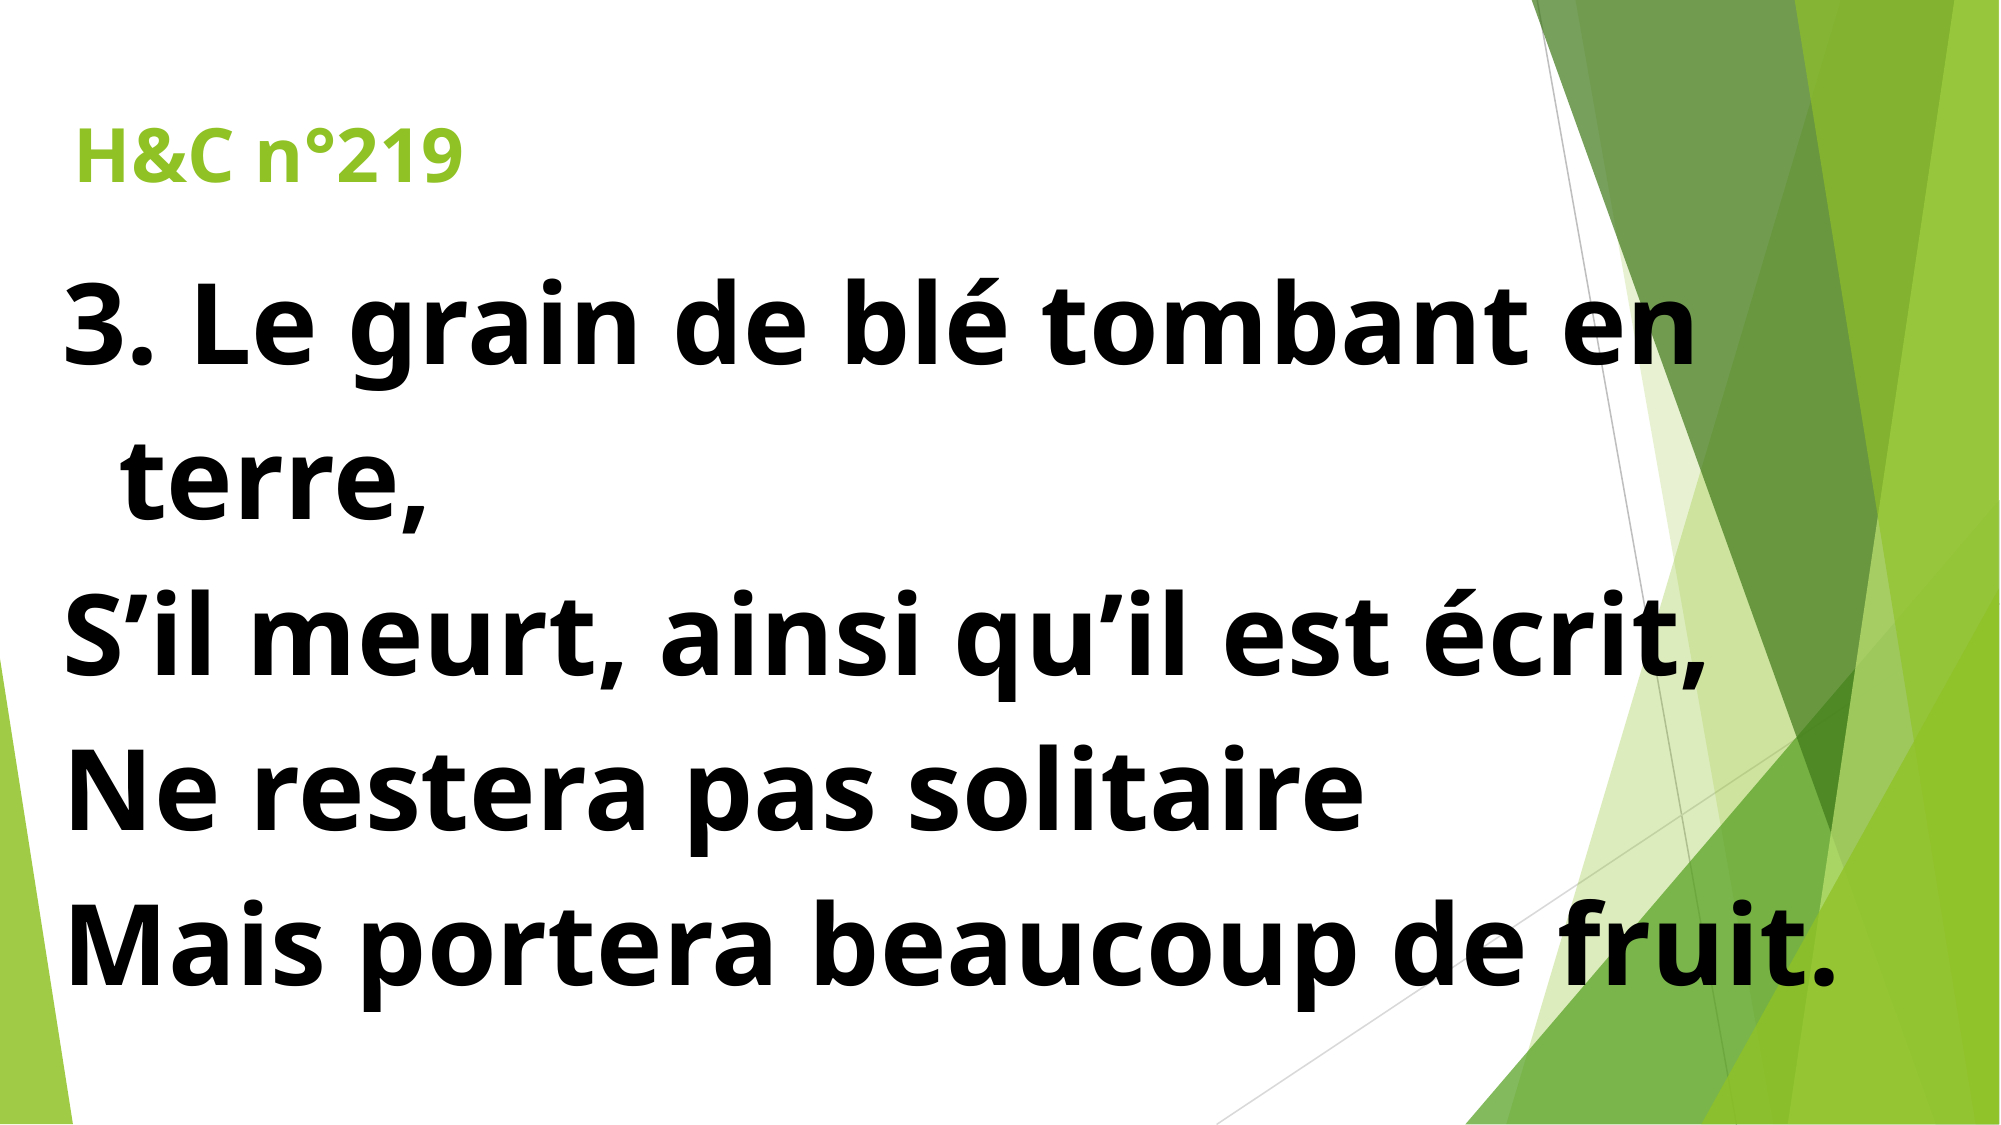

H&C n°219
3. Le grain de blé tombant en terre,
S’il meurt, ainsi qu’il est écrit,
Ne restera pas solitaire
Mais portera beaucoup de fruit.